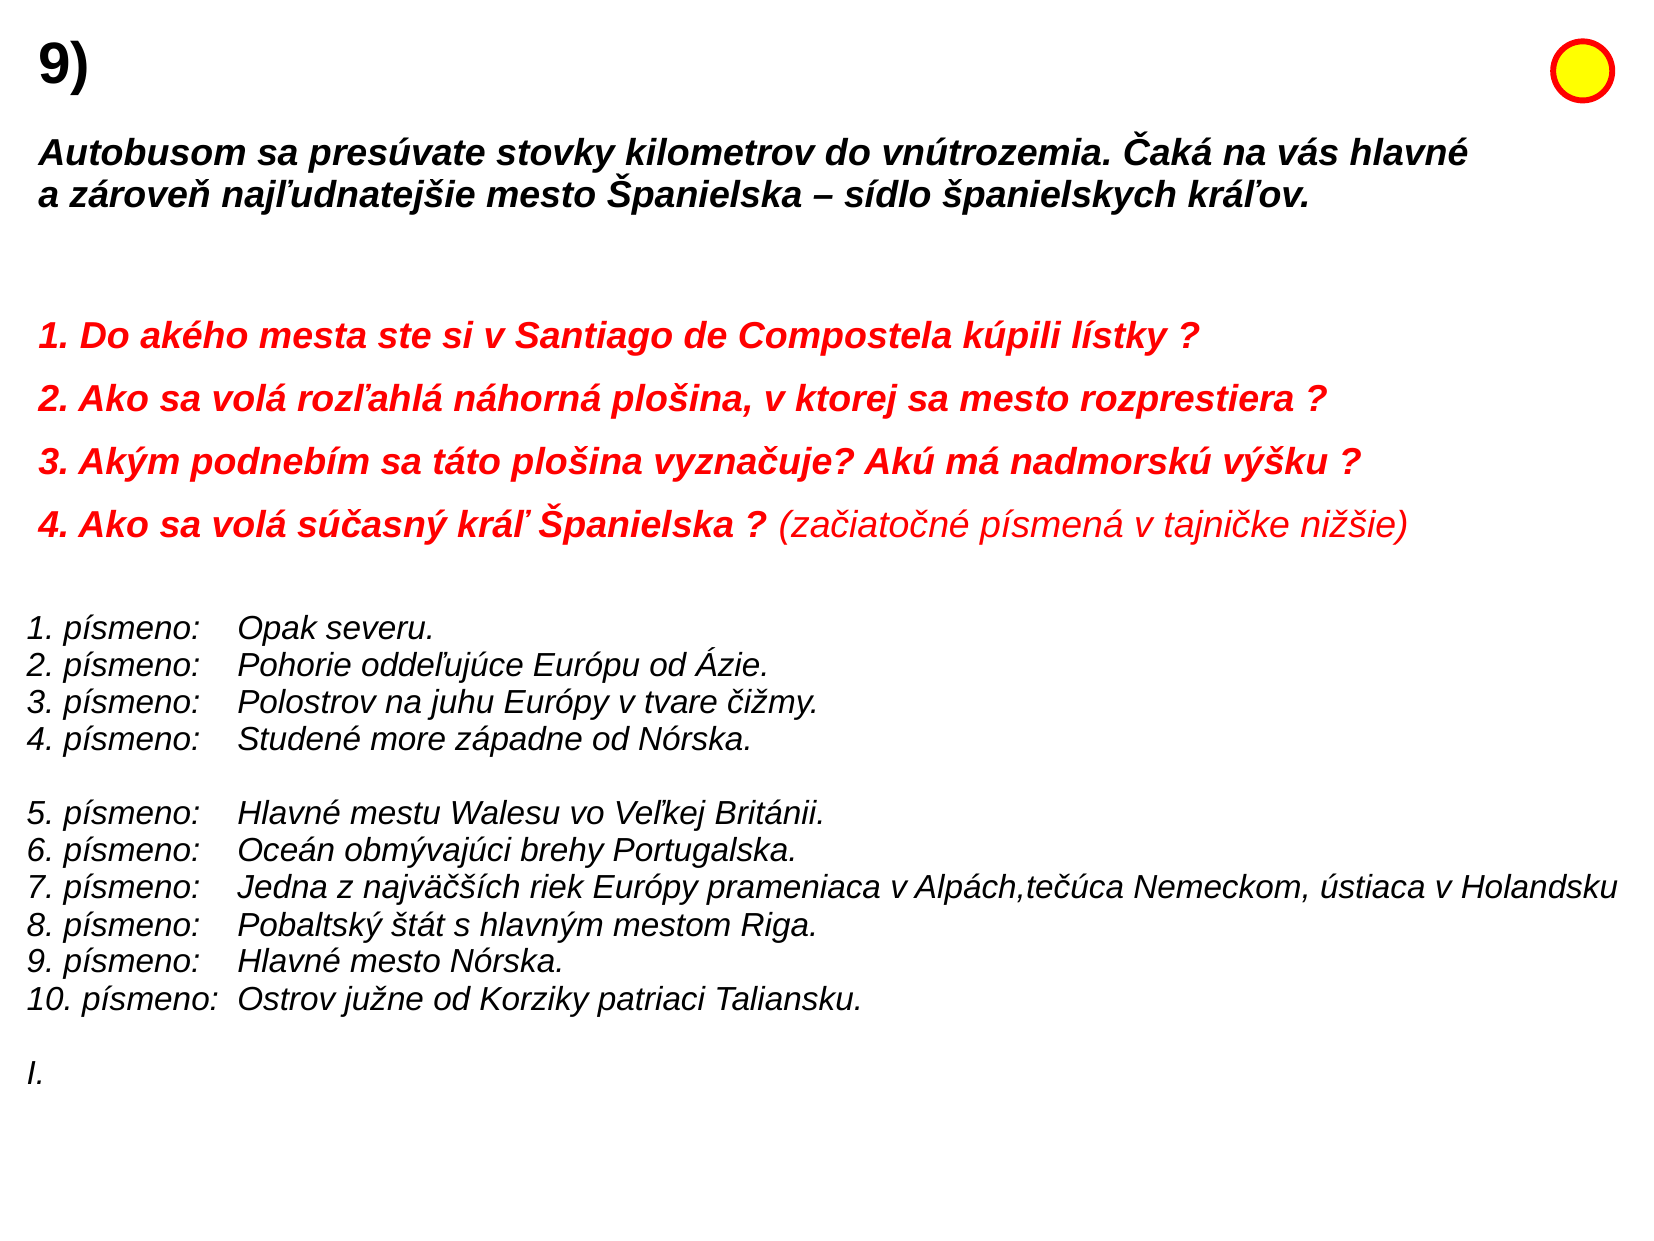

9)
Autobusom sa presúvate stovky kilometrov do vnútrozemia. Čaká na vás hlavné
a zároveň najľudnatejšie mesto Španielska – sídlo španielskych kráľov.
1. Do akého mesta ste si v Santiago de Compostela kúpili lístky ?
2. Ako sa volá rozľahlá náhorná plošina, v ktorej sa mesto rozprestiera ?
3. Akým podnebím sa táto plošina vyznačuje? Akú má nadmorskú výšku ?
4. Ako sa volá súčasný kráľ Španielska ? (začiatočné písmená v tajničke nižšie)
1. písmeno: Opak severu.
2. písmeno: Pohorie oddeľujúce Európu od Ázie.
3. písmeno: Polostrov na juhu Európy v tvare čižmy.
4. písmeno: Studené more západne od Nórska.
5. písmeno: Hlavné mestu Walesu vo Veľkej Británii.
6. písmeno: Oceán obmývajúci brehy Portugalska.
7. písmeno: Jedna z najväčších riek Európy prameniaca v Alpách,tečúca Nemeckom, ústiaca v Holandsku
8. písmeno: Pobaltský štát s hlavným mestom Riga.
9. písmeno: Hlavné mesto Nórska.
10. písmeno: Ostrov južne od Korziky patriaci Taliansku.
I.